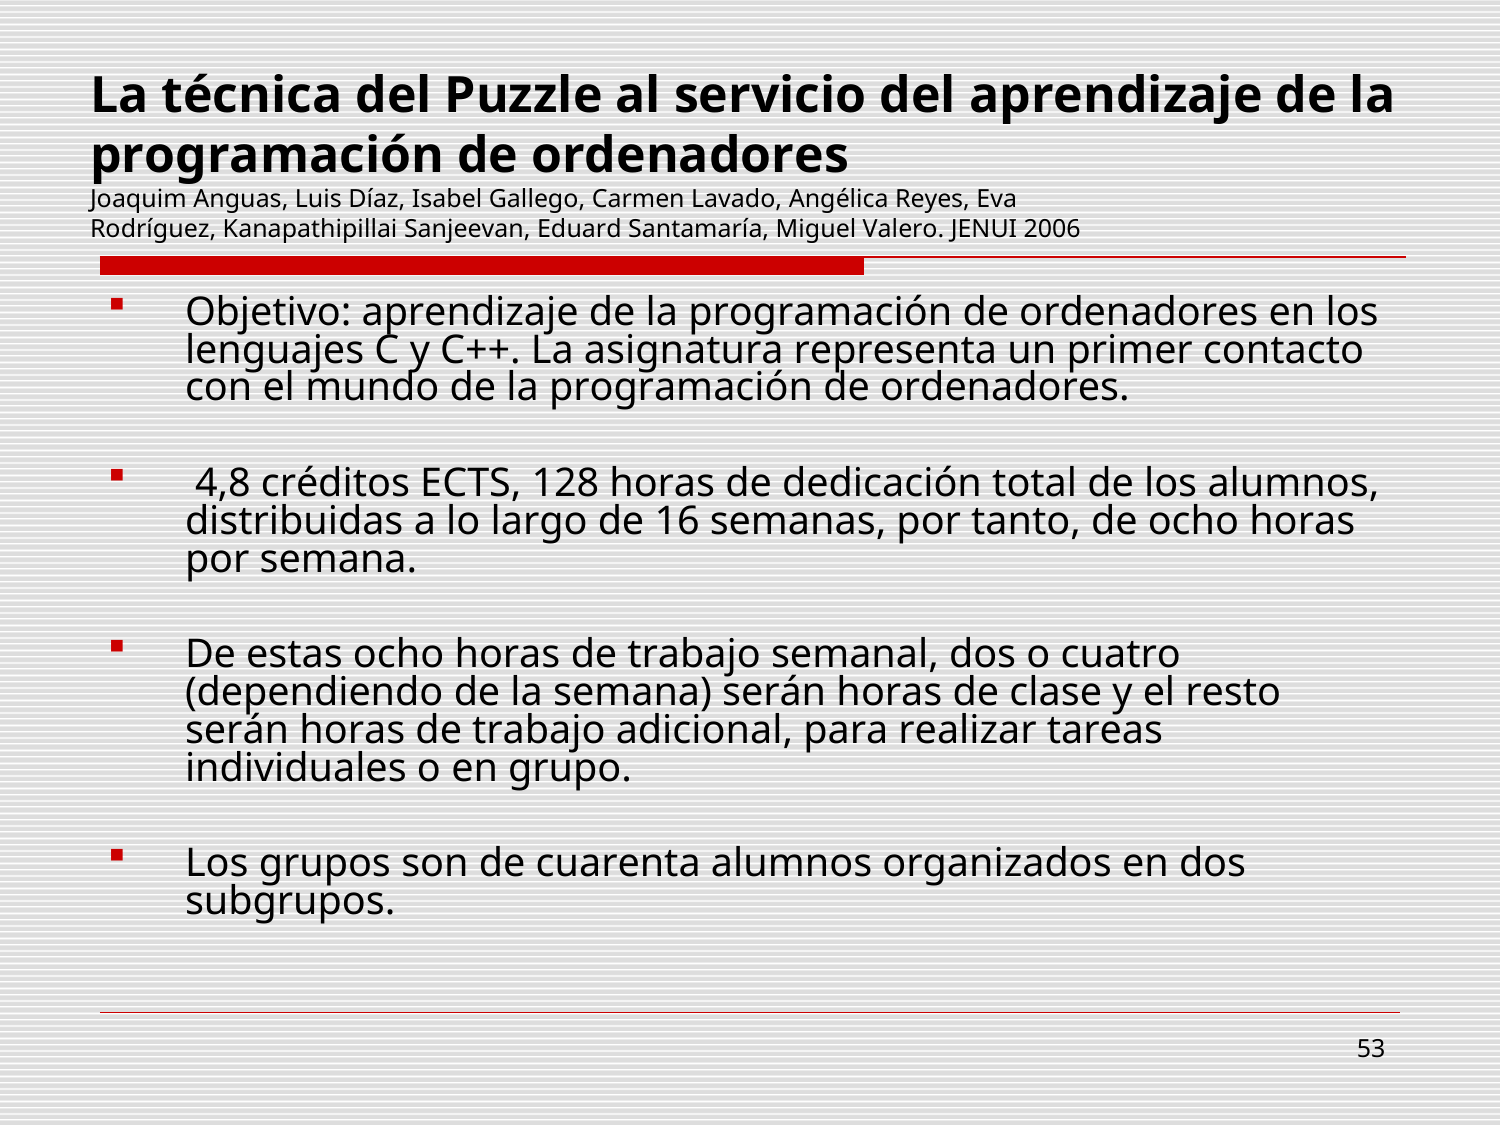

# La técnica del Puzzle al servicio del aprendizaje de la programación de ordenadores Joaquim Anguas, Luis Díaz, Isabel Gallego, Carmen Lavado, Angélica Reyes, Eva Rodríguez, Kanapathipillai Sanjeevan, Eduard Santamaría, Miguel Valero. JENUI 2006
Objetivo: aprendizaje de la programación de ordenadores en los lenguajes C y C++. La asignatura representa un primer contacto con el mundo de la programación de ordenadores.
 4,8 créditos ECTS, 128 horas de dedicación total de los alumnos, distribuidas a lo largo de 16 semanas, por tanto, de ocho horas por semana.
De estas ocho horas de trabajo semanal, dos o cuatro (dependiendo de la semana) serán horas de clase y el resto serán horas de trabajo adicional, para realizar tareas individuales o en grupo.
Los grupos son de cuarenta alumnos organizados en dos subgrupos.